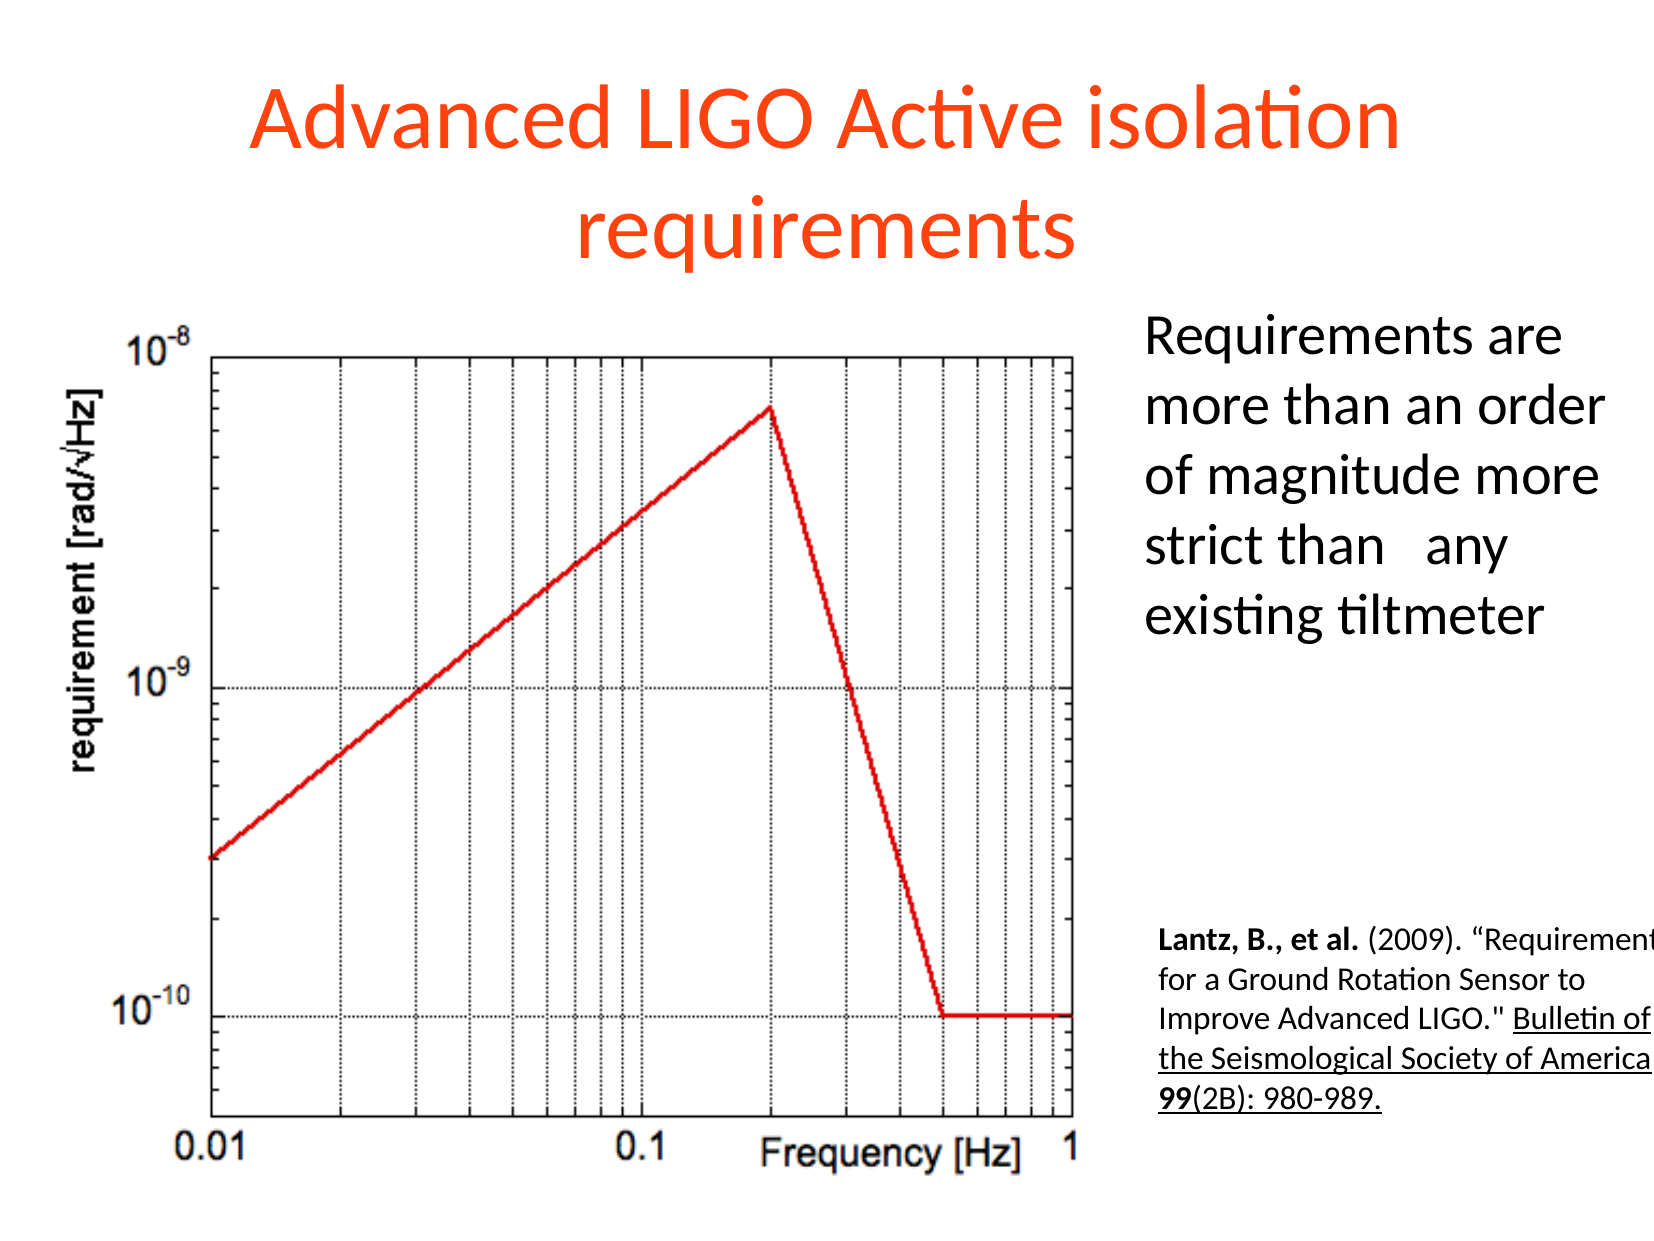

# Advanced LIGO Active isolation requirements
Requirements are more than an order of magnitude more strict than any existing tiltmeter
Lantz, B., et al. (2009). “Requirements for a Ground Rotation Sensor to Improve Advanced LIGO." Bulletin of the Seismological Society of America 99(2B): 980-989.